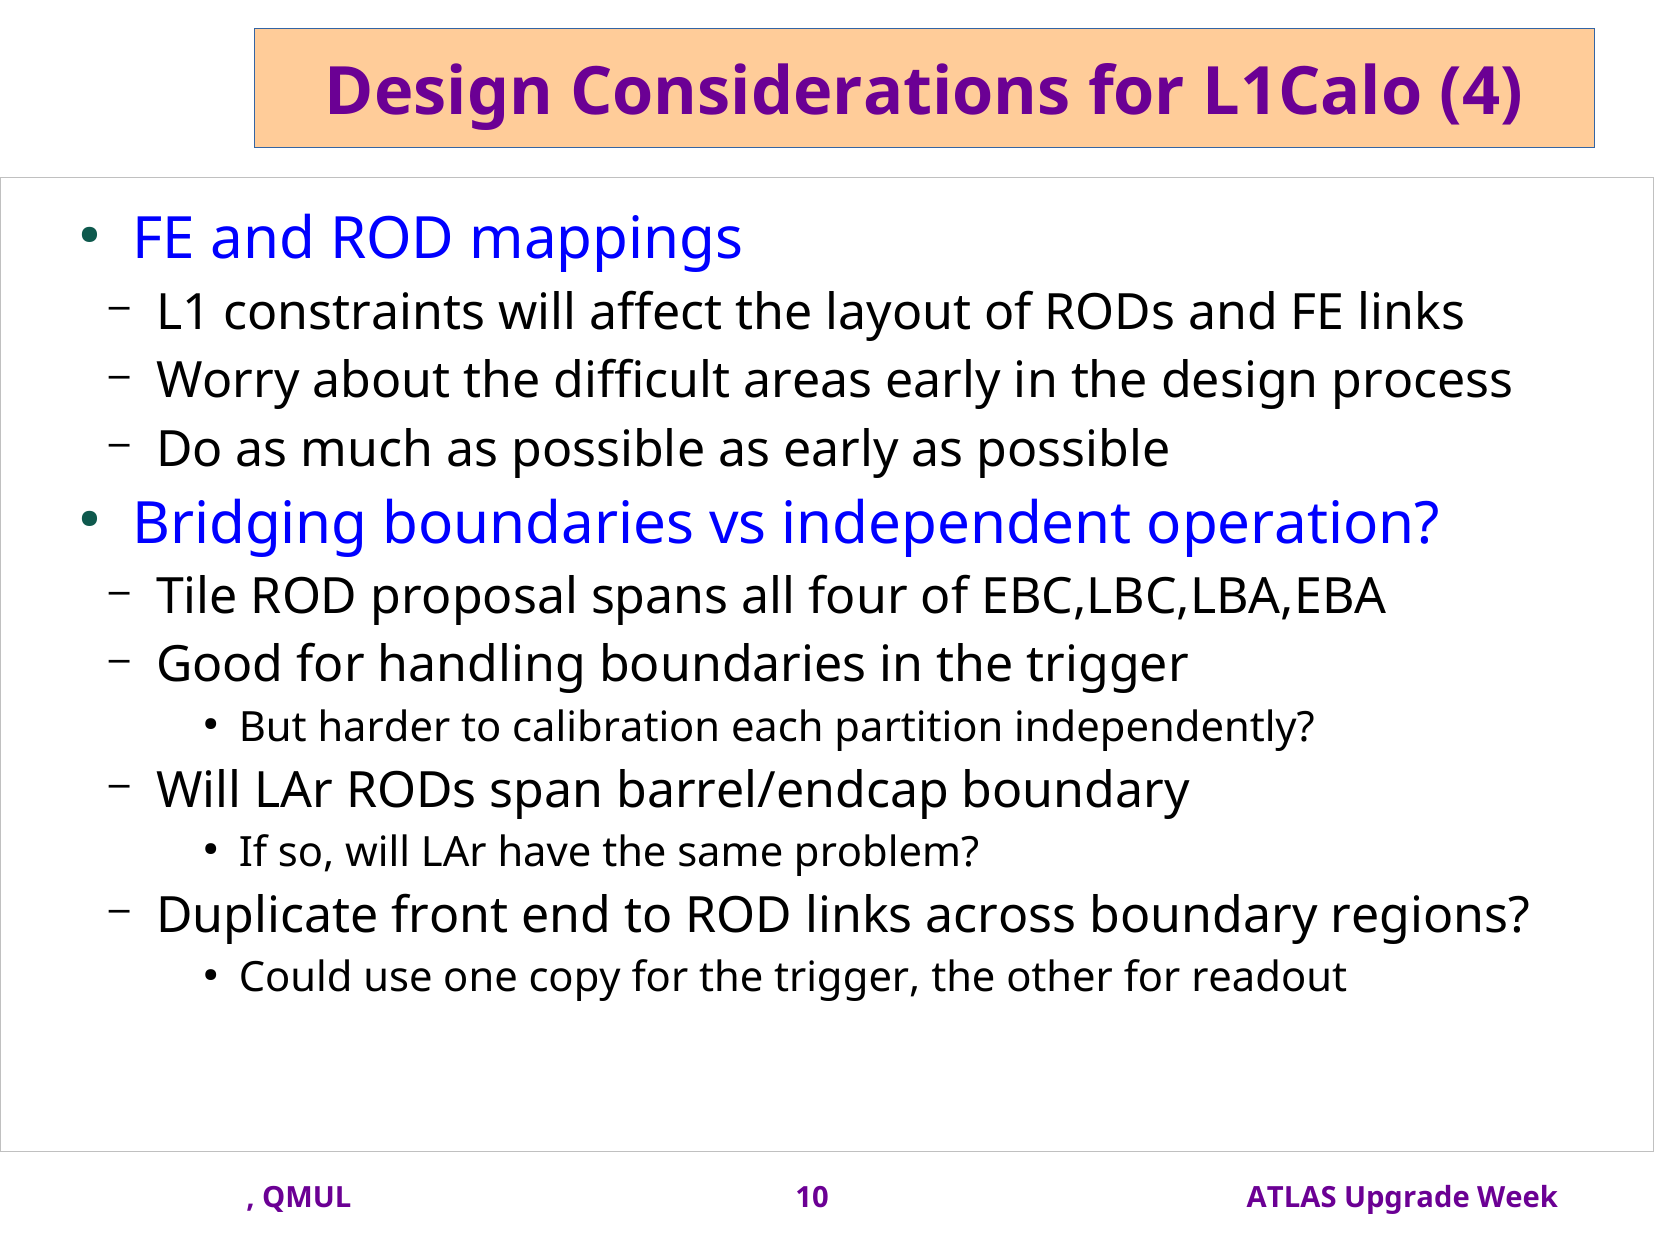

# Design Considerations for L1Calo (4)
FE and ROD mappings
L1 constraints will affect the layout of RODs and FE links
Worry about the difficult areas early in the design process
Do as much as possible as early as possible
Bridging boundaries vs independent operation?
Tile ROD proposal spans all four of EBC,LBC,LBA,EBA
Good for handling boundaries in the trigger
But harder to calibration each partition independently?
Will LAr RODs span barrel/endcap boundary
If so, will LAr have the same problem?
Duplicate front end to ROD links across boundary regions?
Could use one copy for the trigger, the other for readout